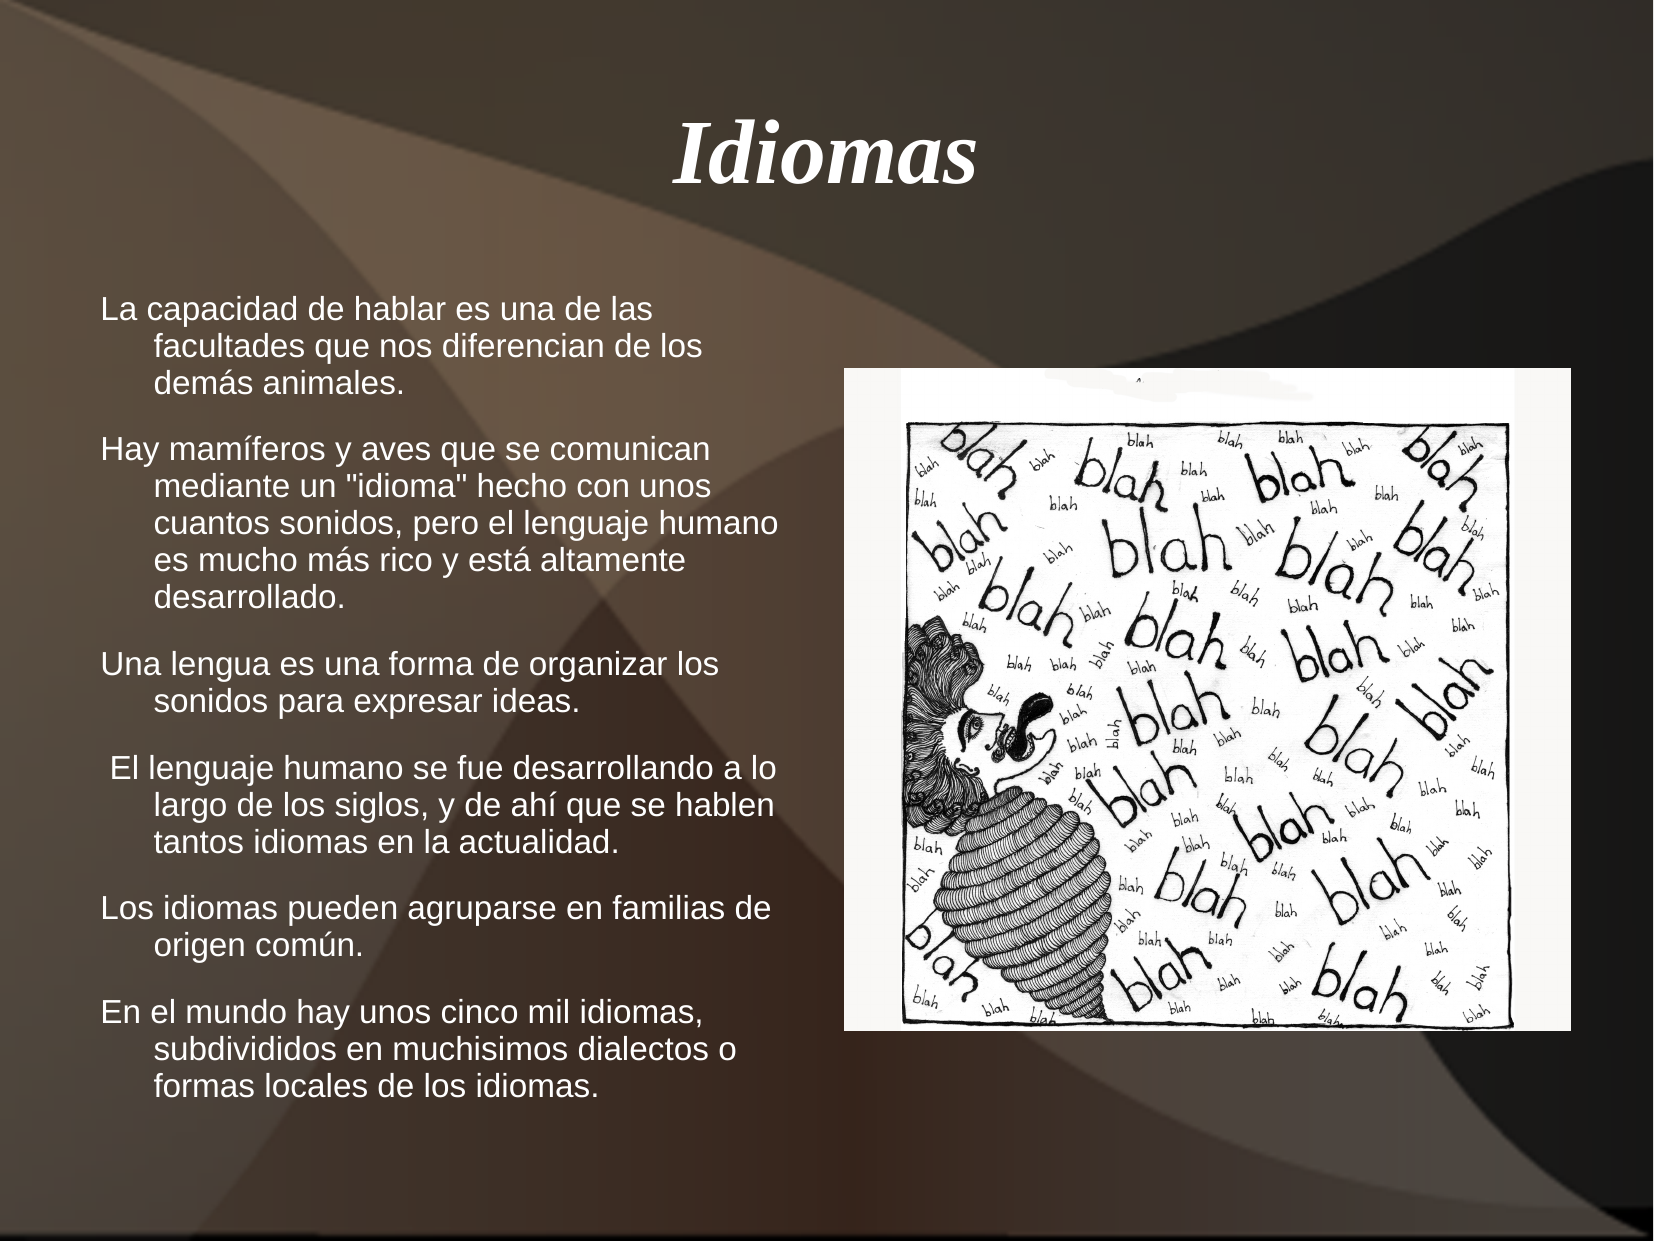

# Idiomas
La capacidad de hablar es una de las facultades que nos diferencian de los demás animales.
Hay mamíferos y aves que se comunican mediante un "idioma" hecho con unos cuantos sonidos, pero el lenguaje humano es mucho más rico y está altamente desarrollado.
Una lengua es una forma de organizar los sonidos para expresar ideas.
 El lenguaje humano se fue desarrollando a lo largo de los siglos, y de ahí que se hablen tantos idiomas en la actualidad.
Los idiomas pueden agruparse en familias de origen común.
En el mundo hay unos cinco mil idiomas, subdivididos en muchisimos dialectos o formas locales de los idiomas.